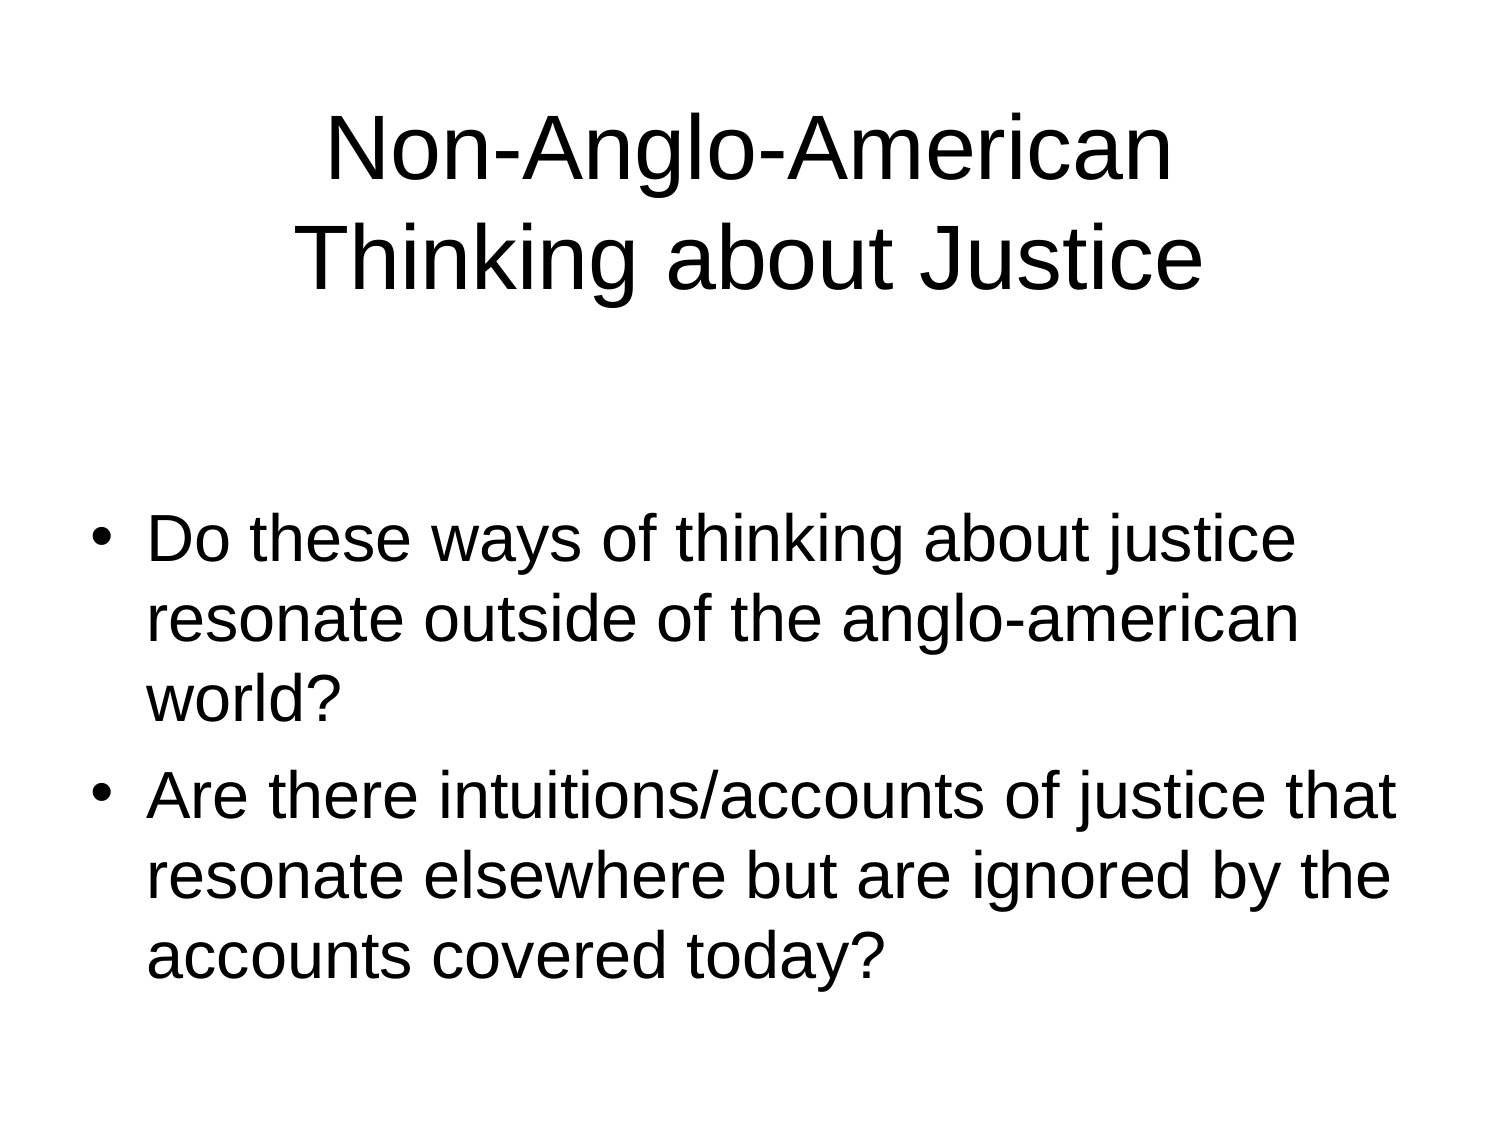

# Non-Anglo-American Thinking about Justice
Do these ways of thinking about justice resonate outside of the anglo-american world?
Are there intuitions/accounts of justice that resonate elsewhere but are ignored by the accounts covered today?